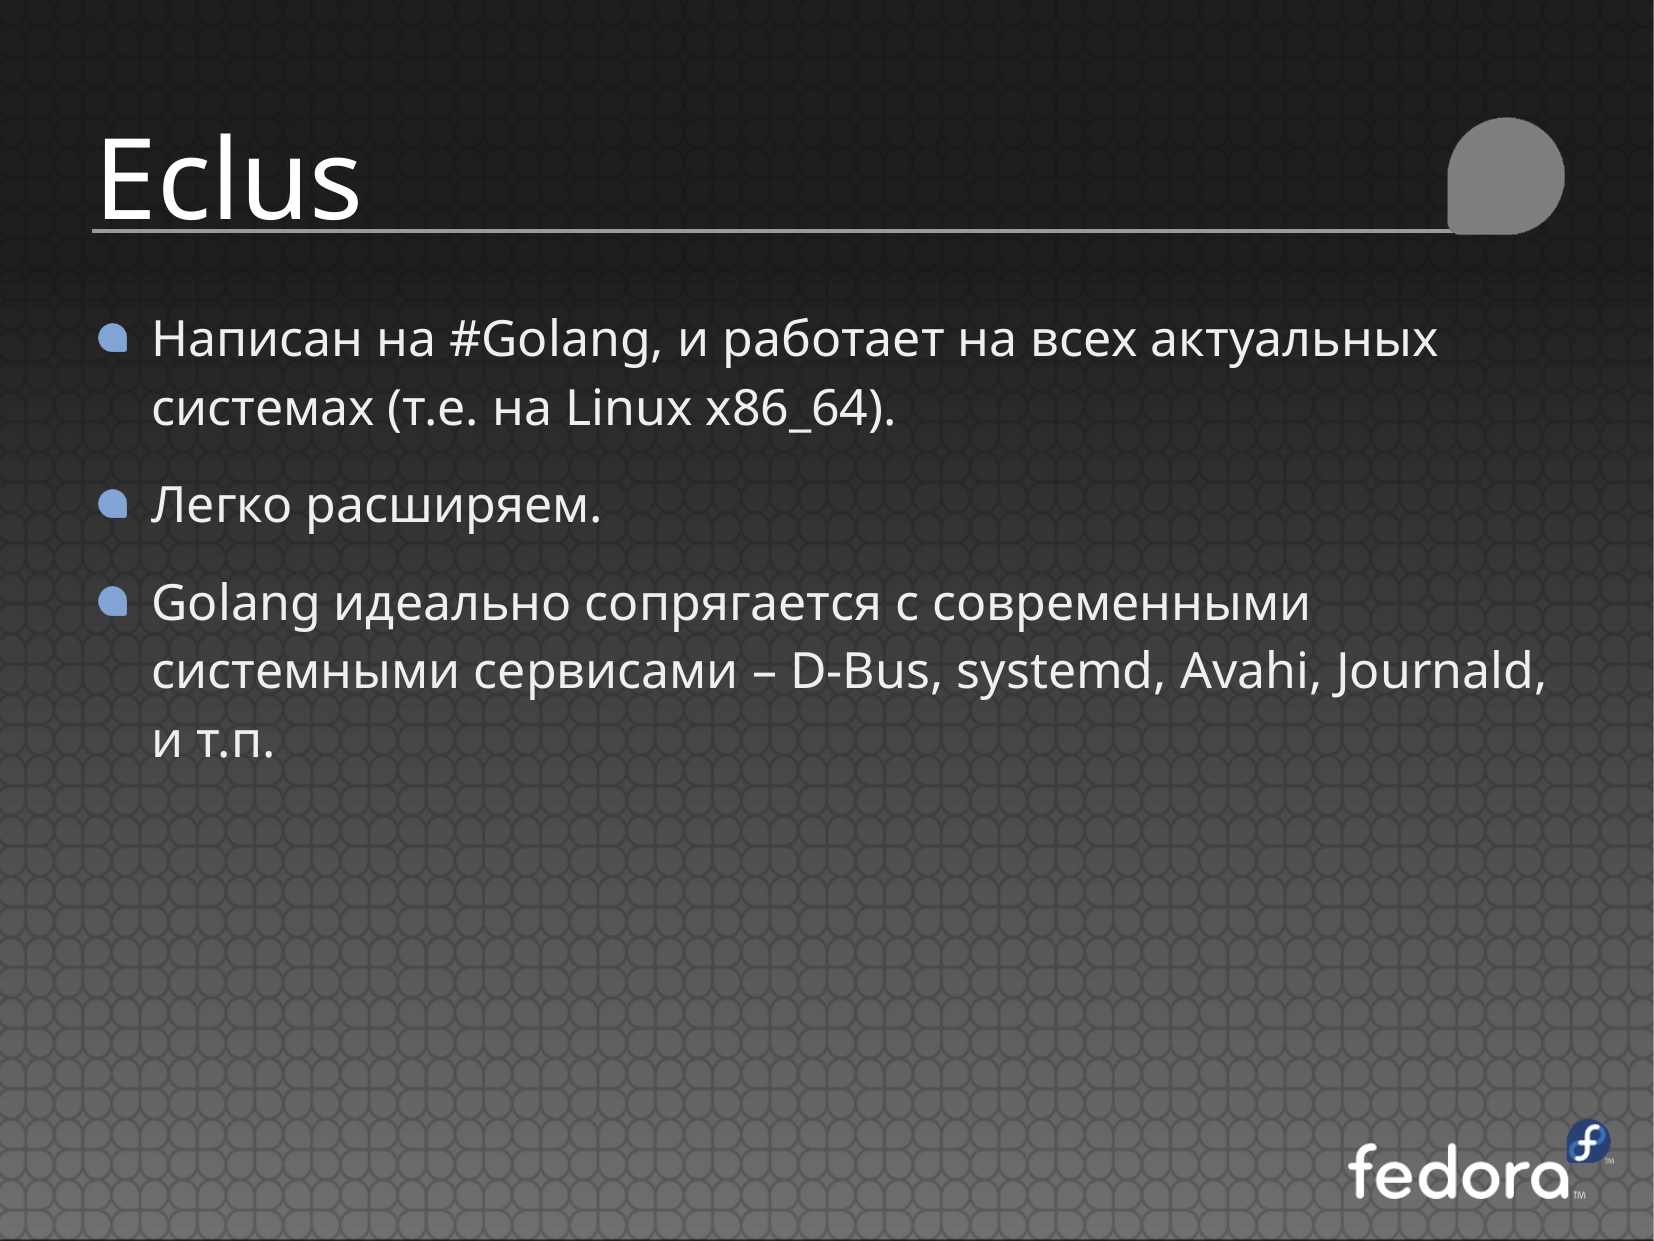

Eclus
# Написан на #Golang, и работает на всех актуальных системах (т.е. на Linux x86_64).
Легко расширяем.
Golang идеально сопрягается с современными системными сервисами – D-Bus, systemd, Avahi, Journald, и т.п.